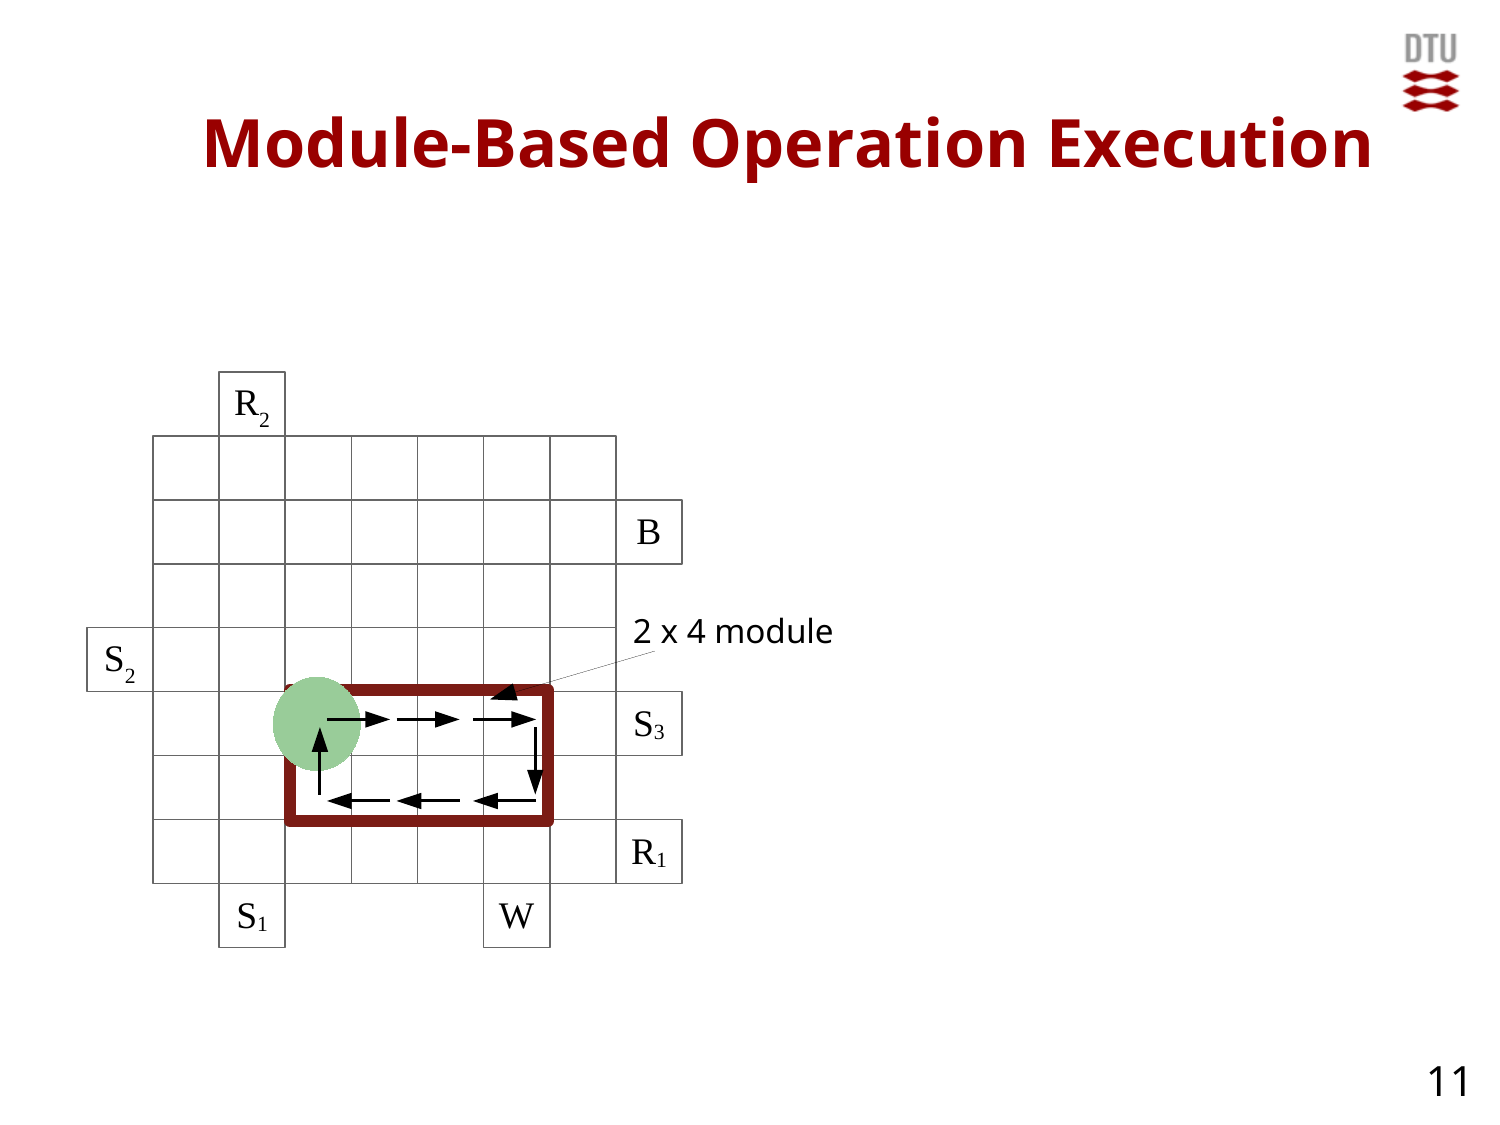

# Module-Based Operation Execution
R2
B
S2
S3
R1
S1
W
2 x 4 module